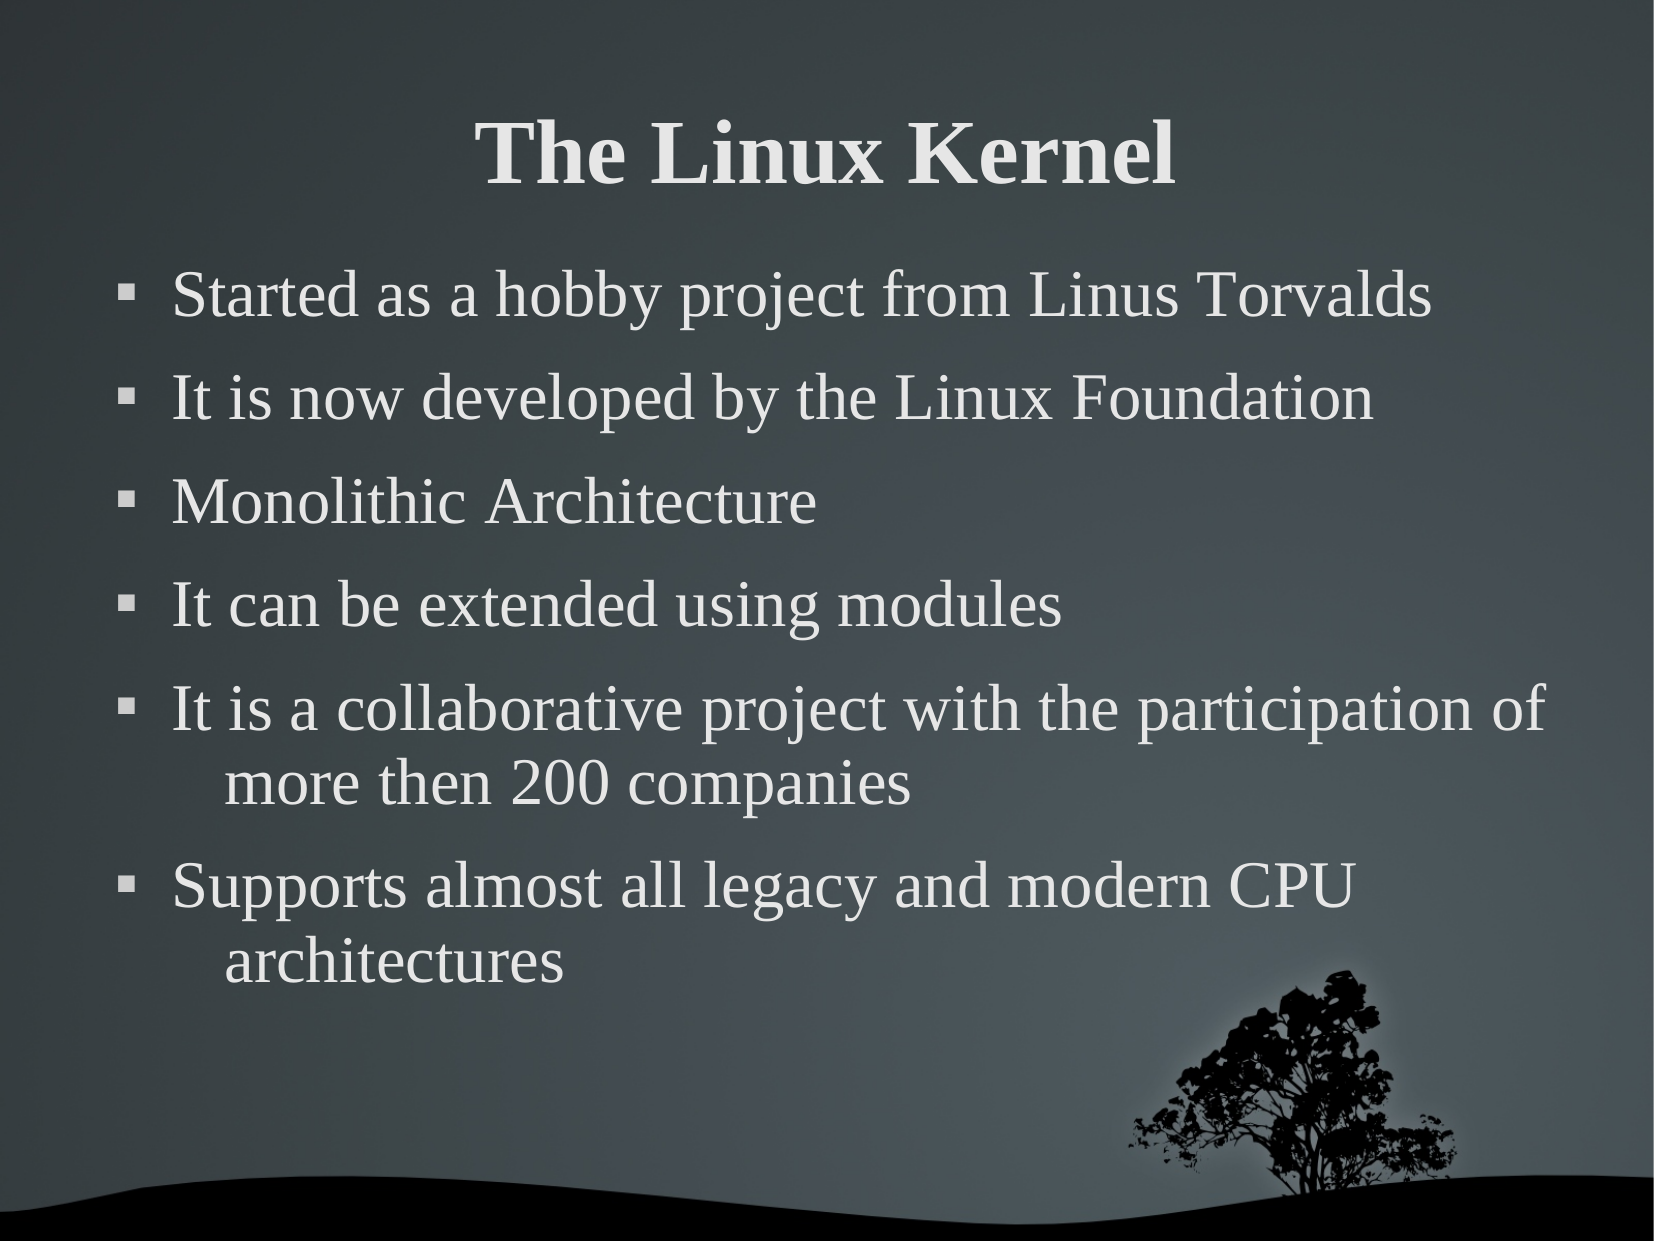

# The Linux Kernel
Started as a hobby project from Linus Torvalds
It is now developed by the Linux Foundation
Monolithic Architecture
It can be extended using modules
It is a collaborative project with the participation of more then 200 companies
Supports almost all legacy and modern CPU architectures